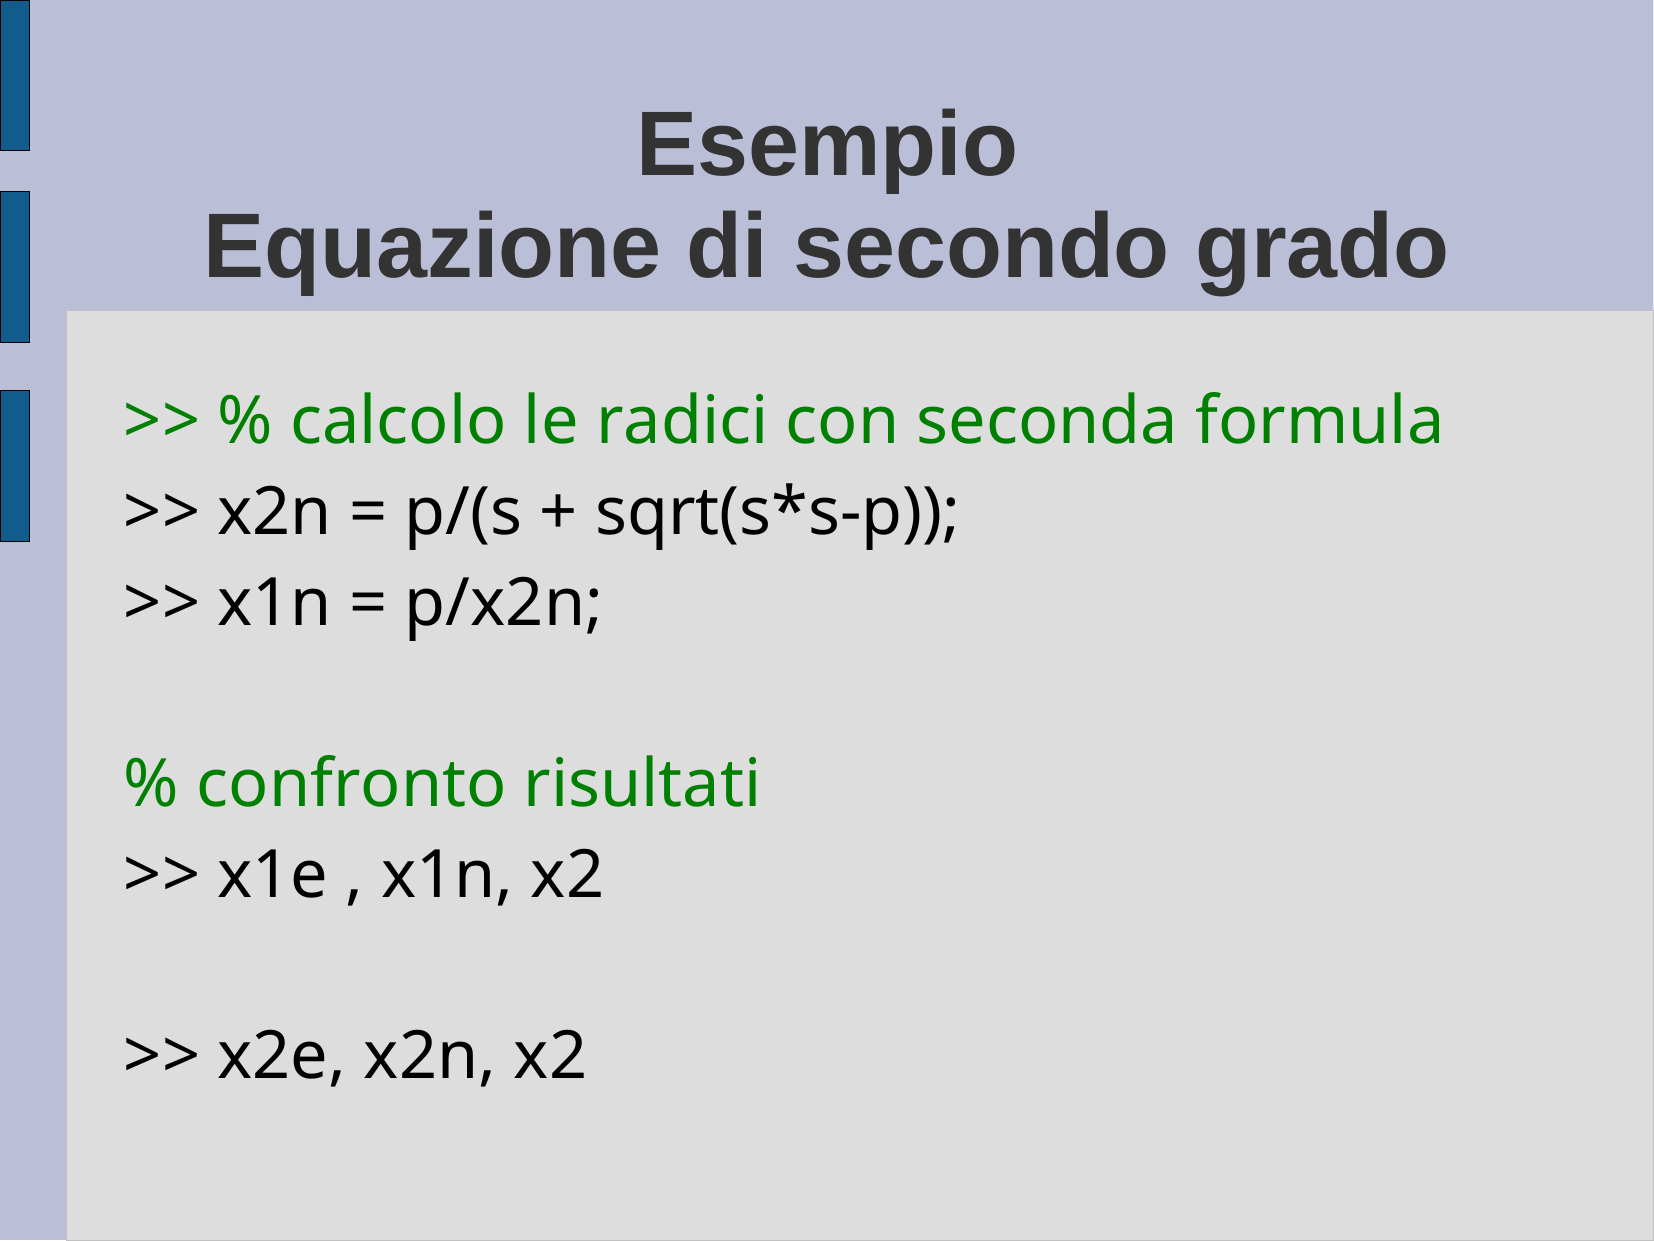

# Esempio Equazione di secondo grado
>> % calcolo le radici con seconda formula
>> x2n = p/(s + sqrt(s*s-p));
>> x1n = p/x2n;
% confronto risultati
>> x1e , x1n, x2
>> x2e, x2n, x2